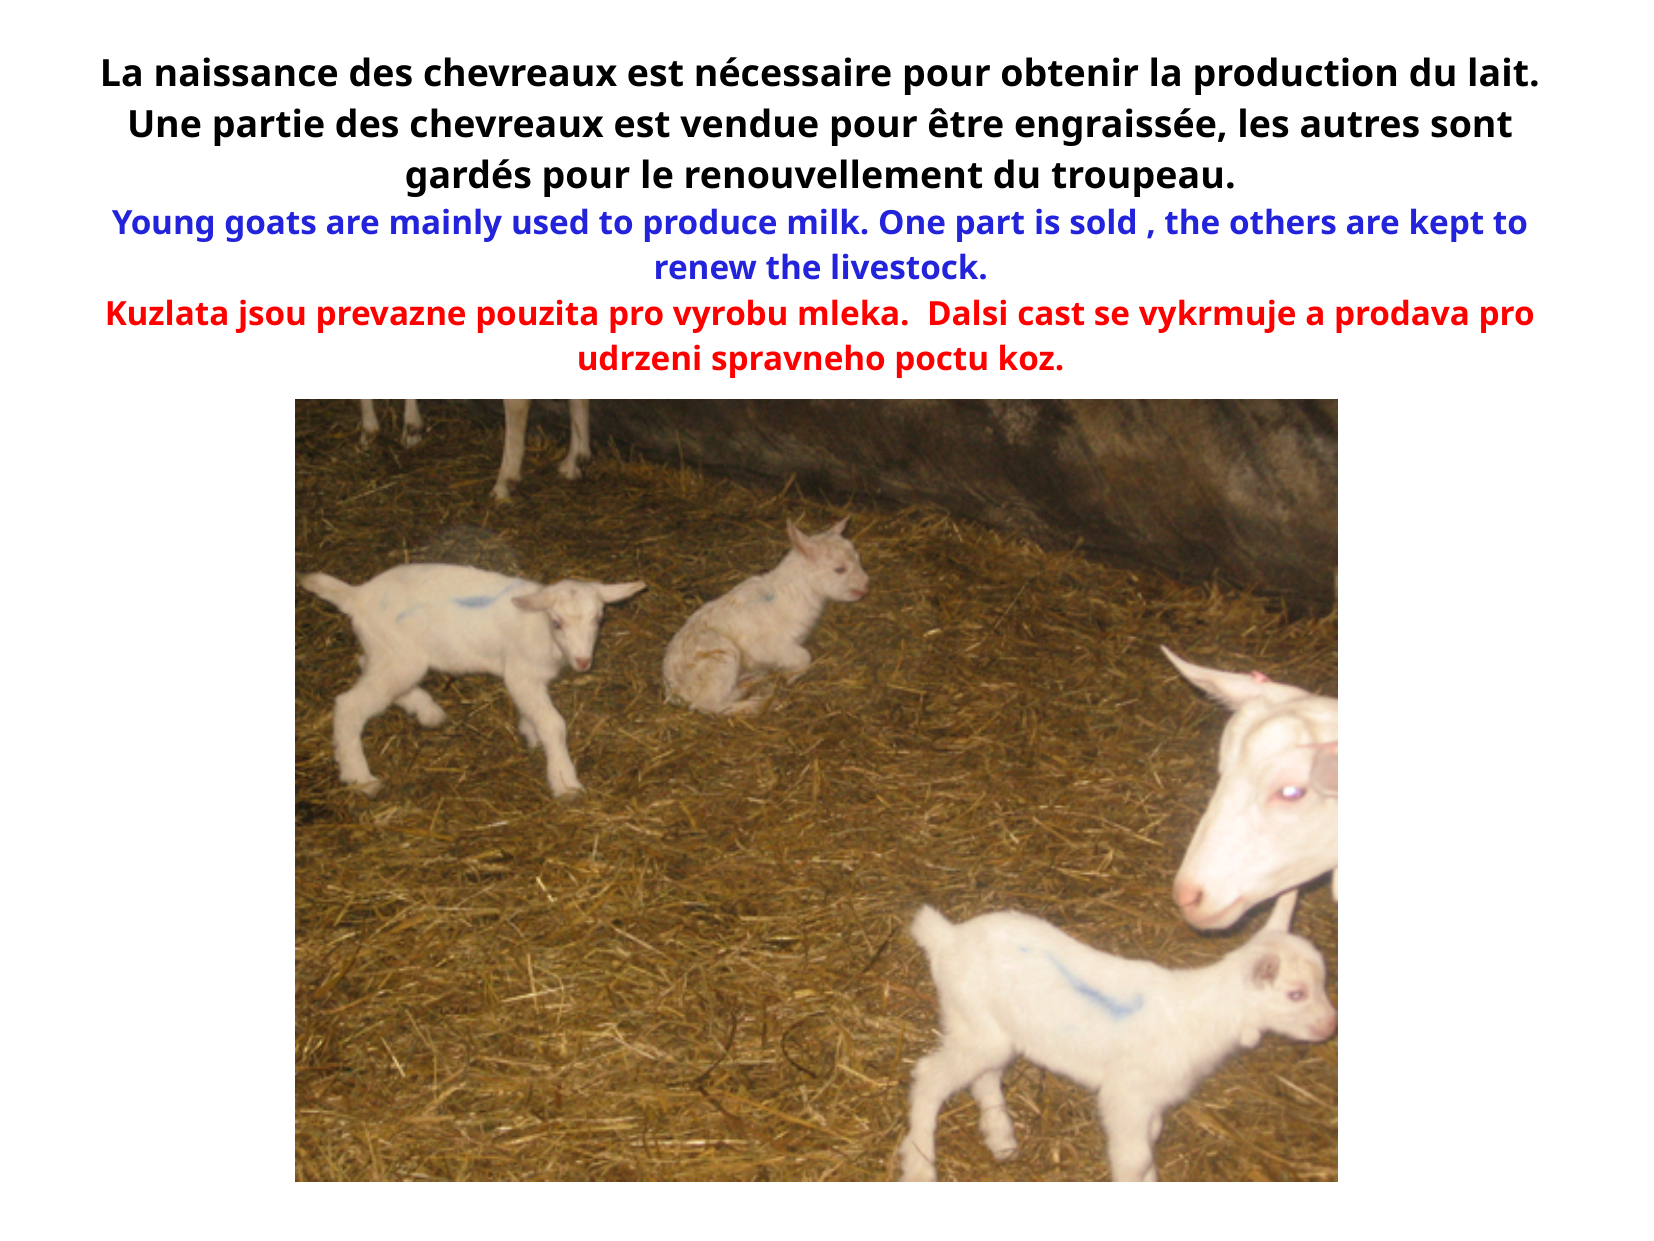

# La naissance des chevreaux est nécessaire pour obtenir la production du lait. Une partie des chevreaux est vendue pour être engraissée, les autres sont gardés pour le renouvellement du troupeau. Young goats are mainly used to produce milk. One part is sold , the others are kept to renew the livestock. Kuzlata jsou prevazne pouzita pro vyrobu mleka. Dalsi cast se vykrmuje a prodava pro udrzeni spravneho poctu koz.